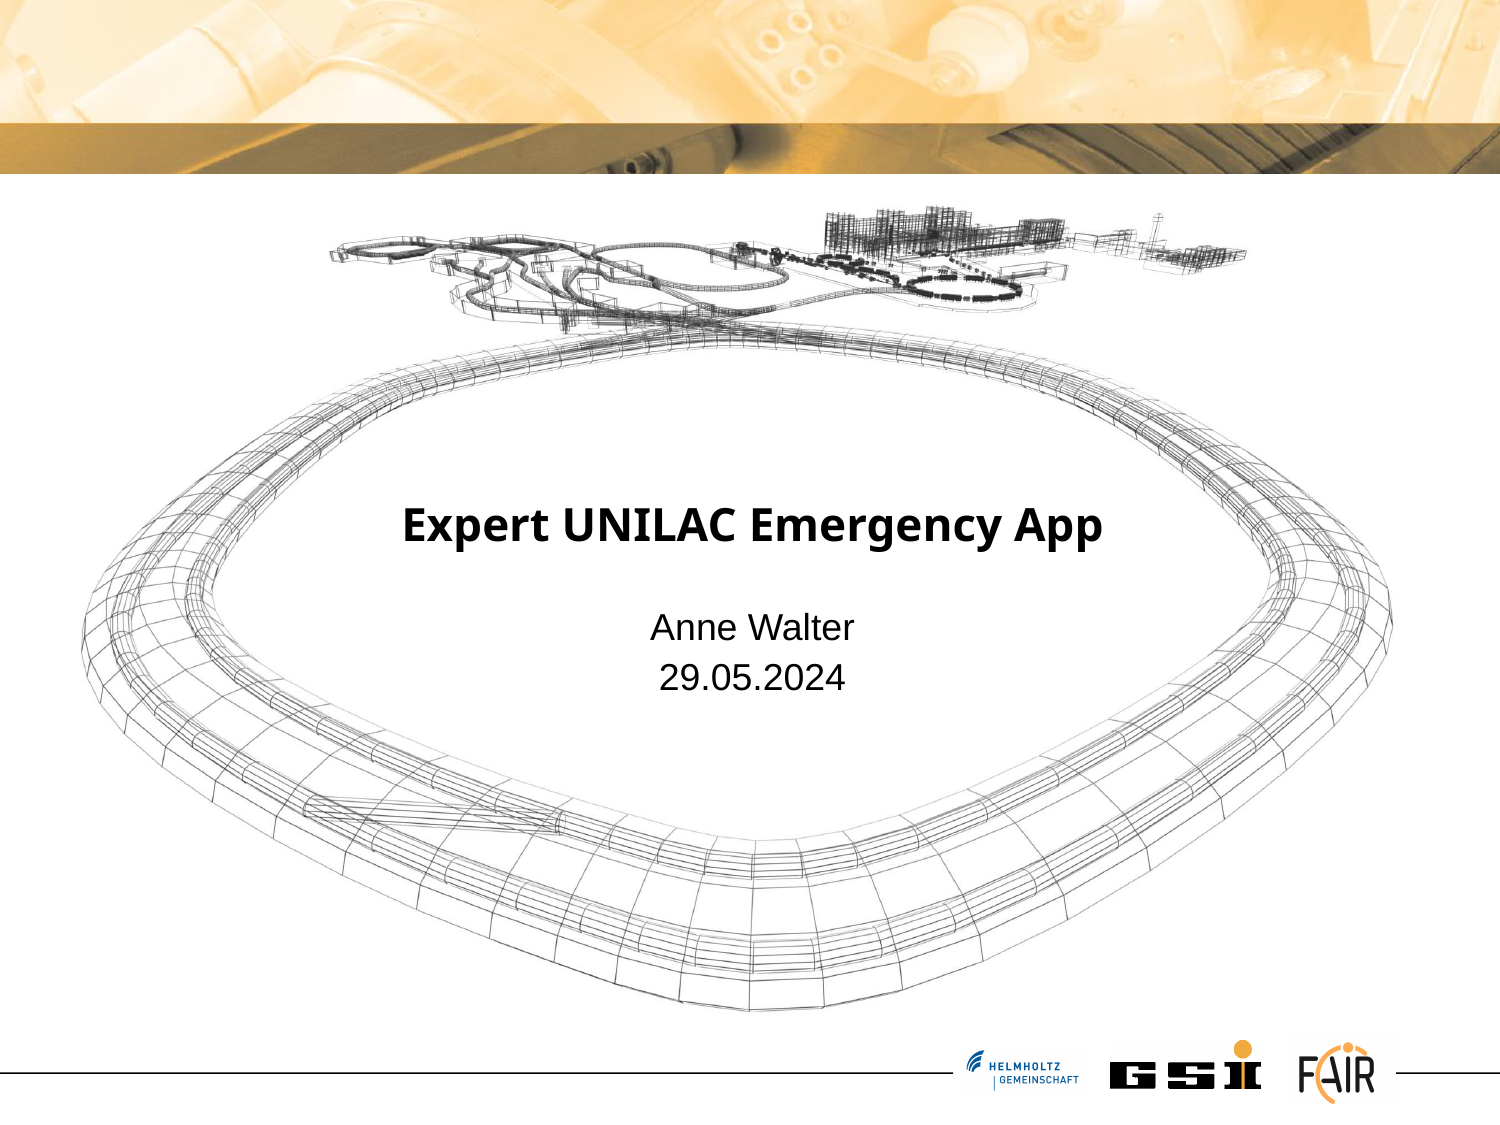

# Expert UNILAC Emergency App
Anne Walter
29.05.2024